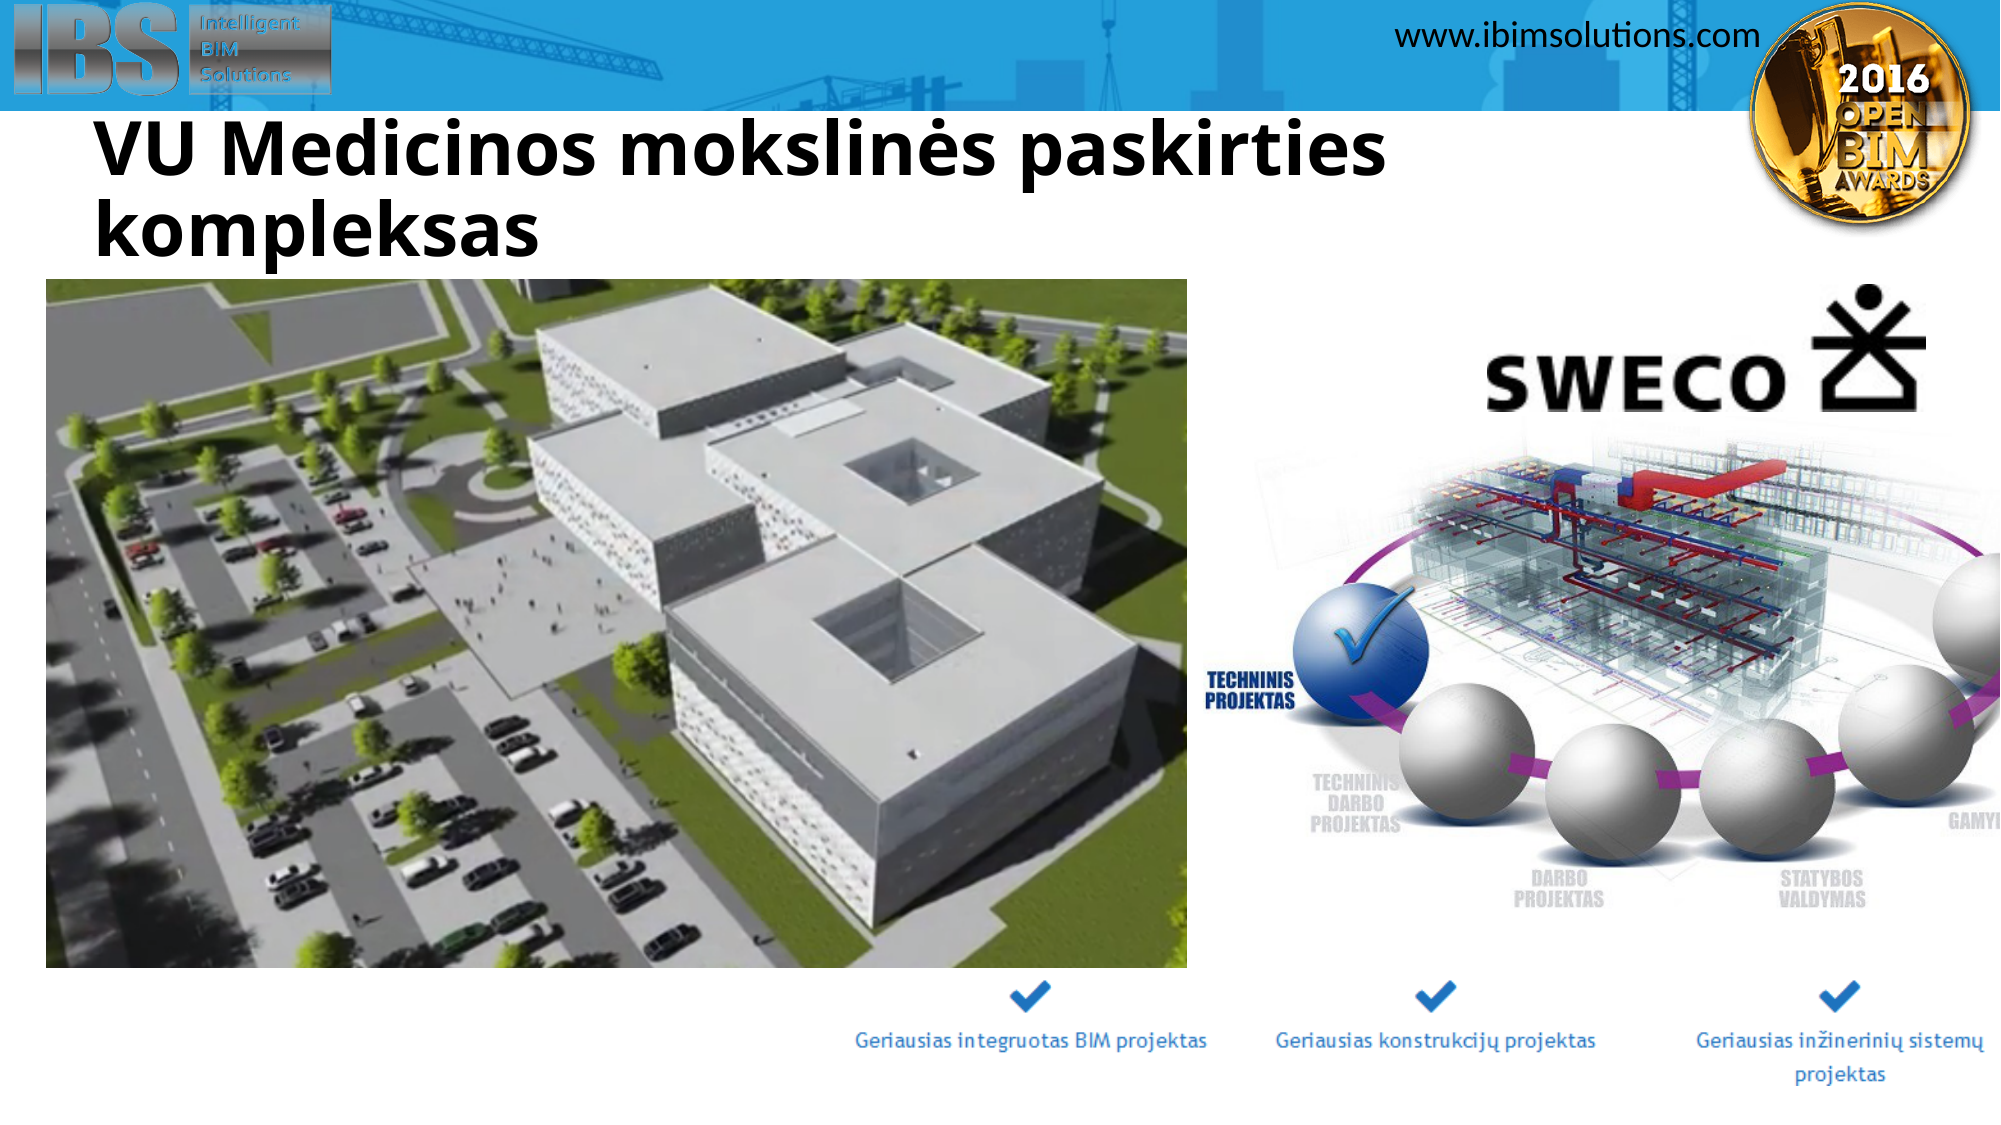

www.ibimsolutions.com
# VU Medicinos mokslinės paskirties kompleksas